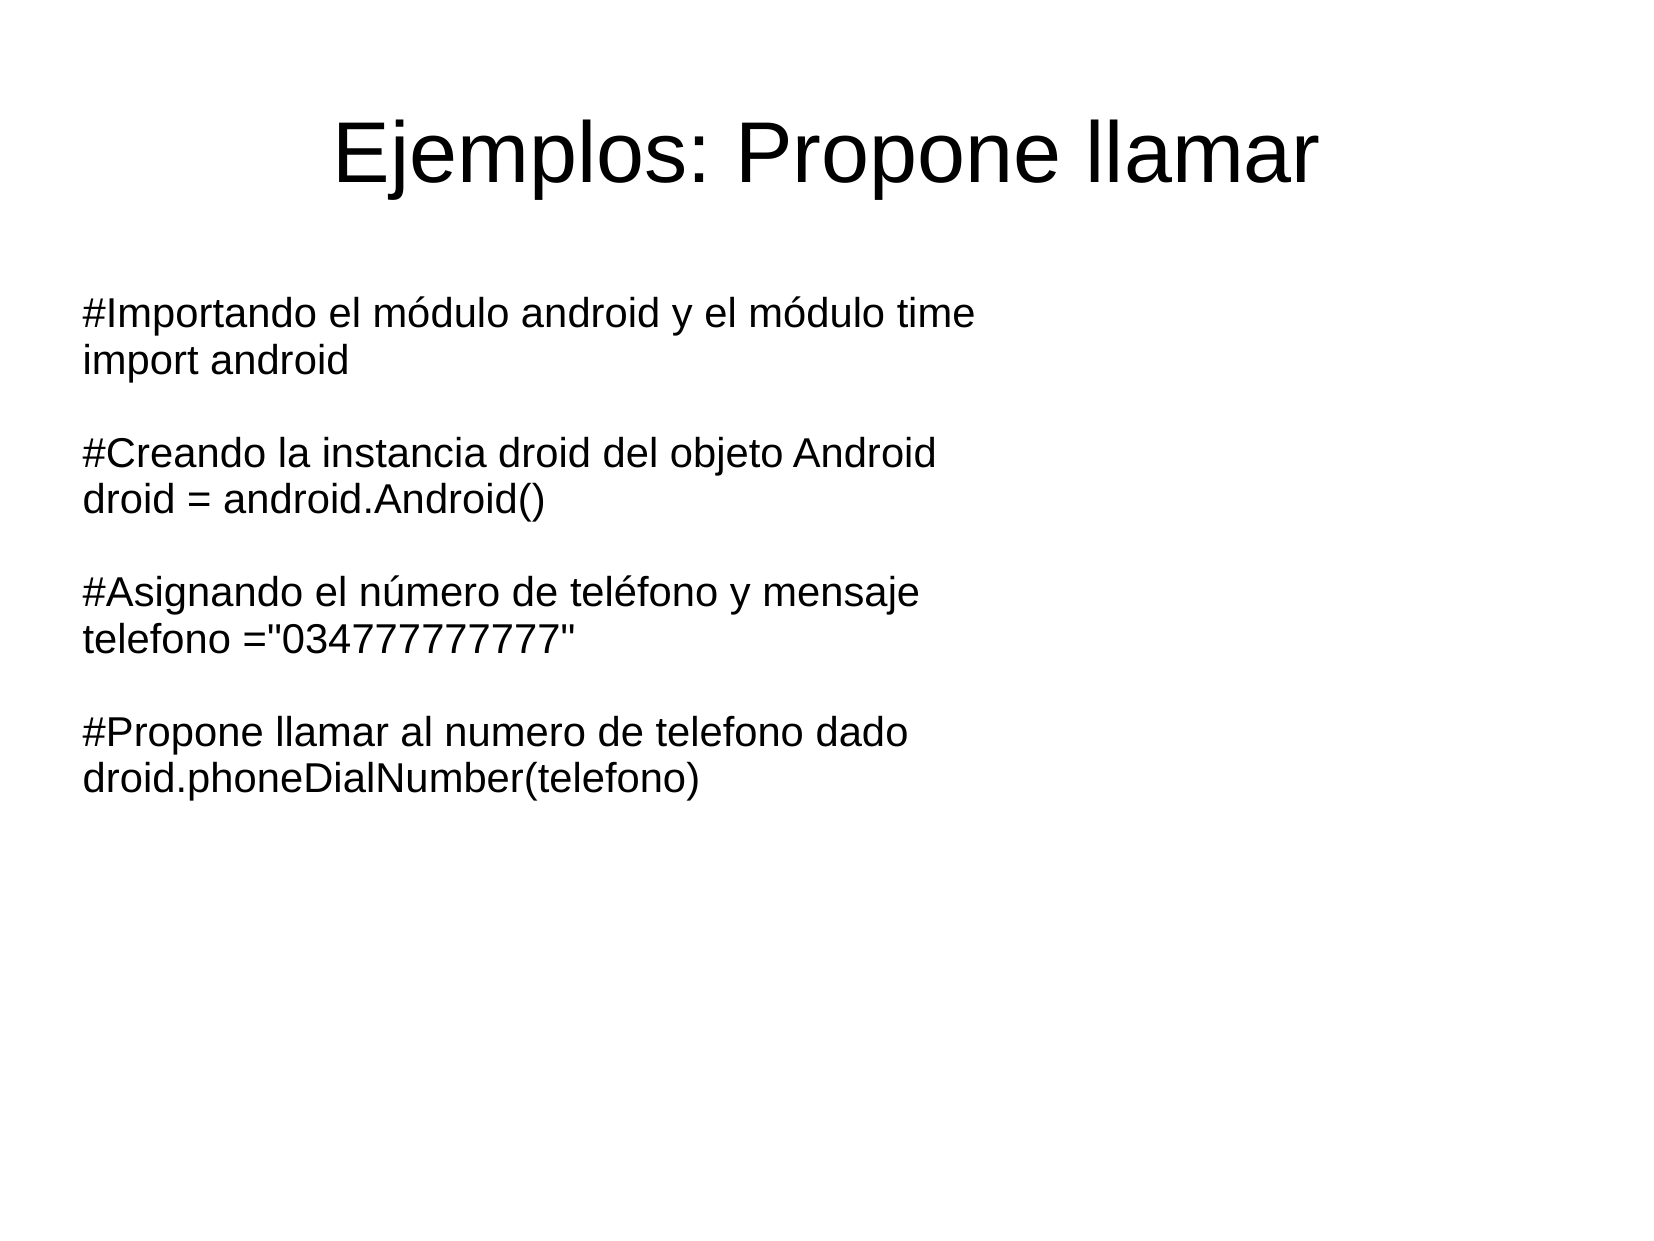

# Ejemplos: Propone llamar
#Importando el módulo android y el módulo time
import android
#Creando la instancia droid del objeto Android
droid = android.Android()
#Asignando el número de teléfono y mensaje
telefono ="034777777777"
#Propone llamar al numero de telefono dado
droid.phoneDialNumber(telefono)